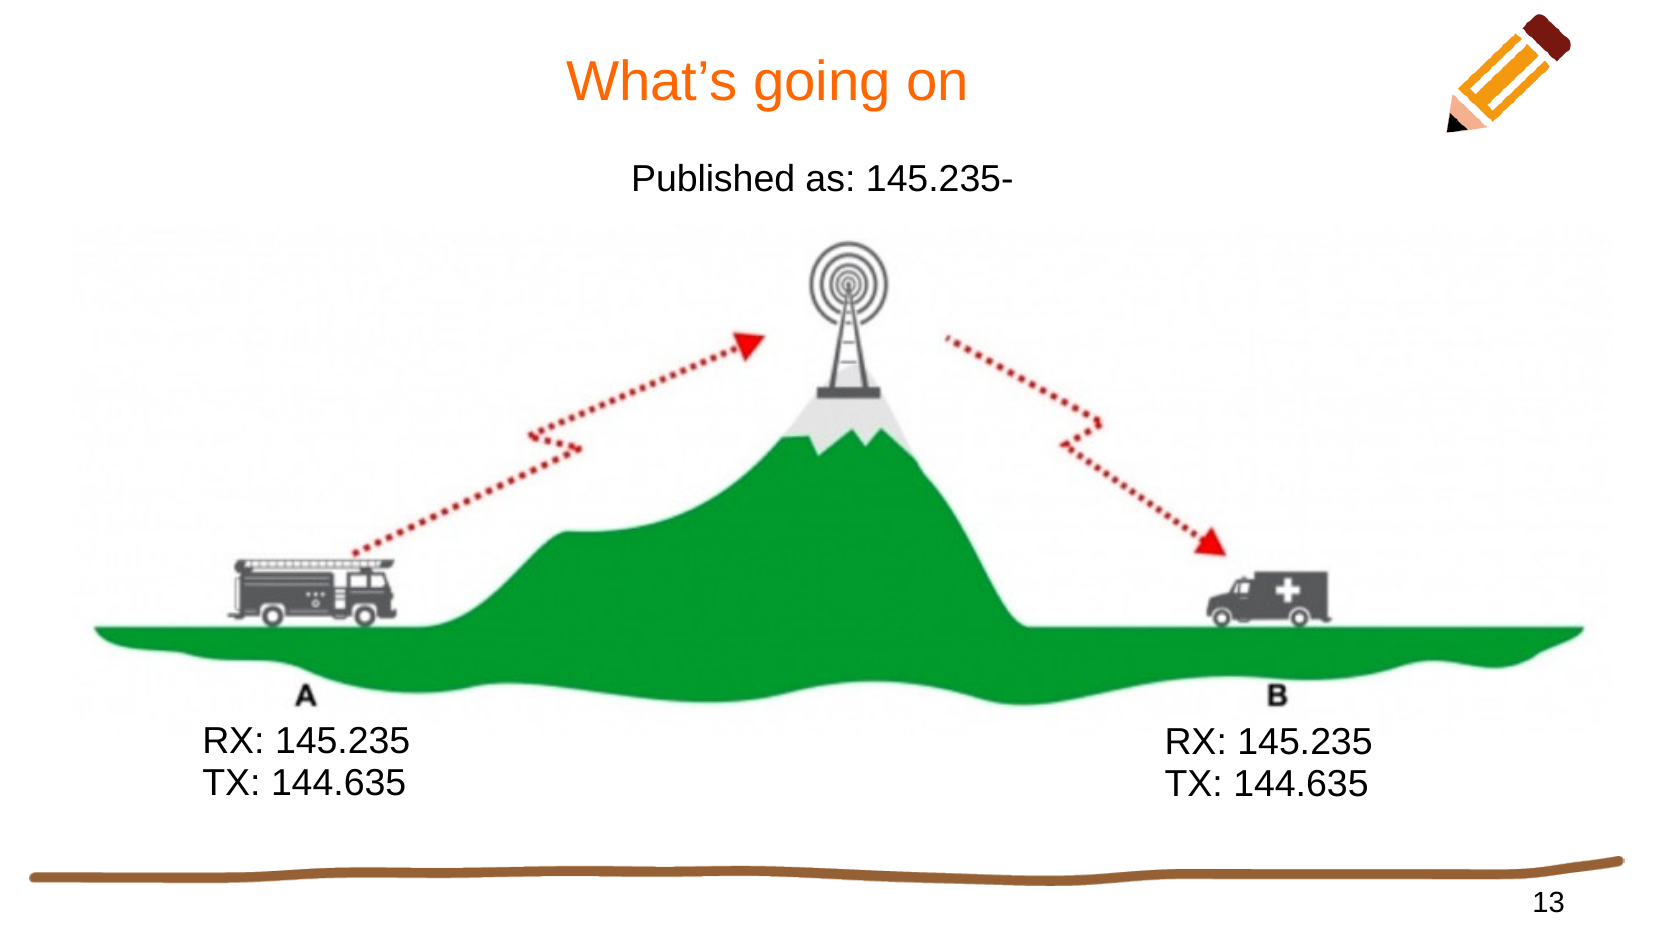

# What’s going on
Published as: 145.235-
RX: 145.235
TX: 144.635
RX: 145.235
TX: 144.635
13